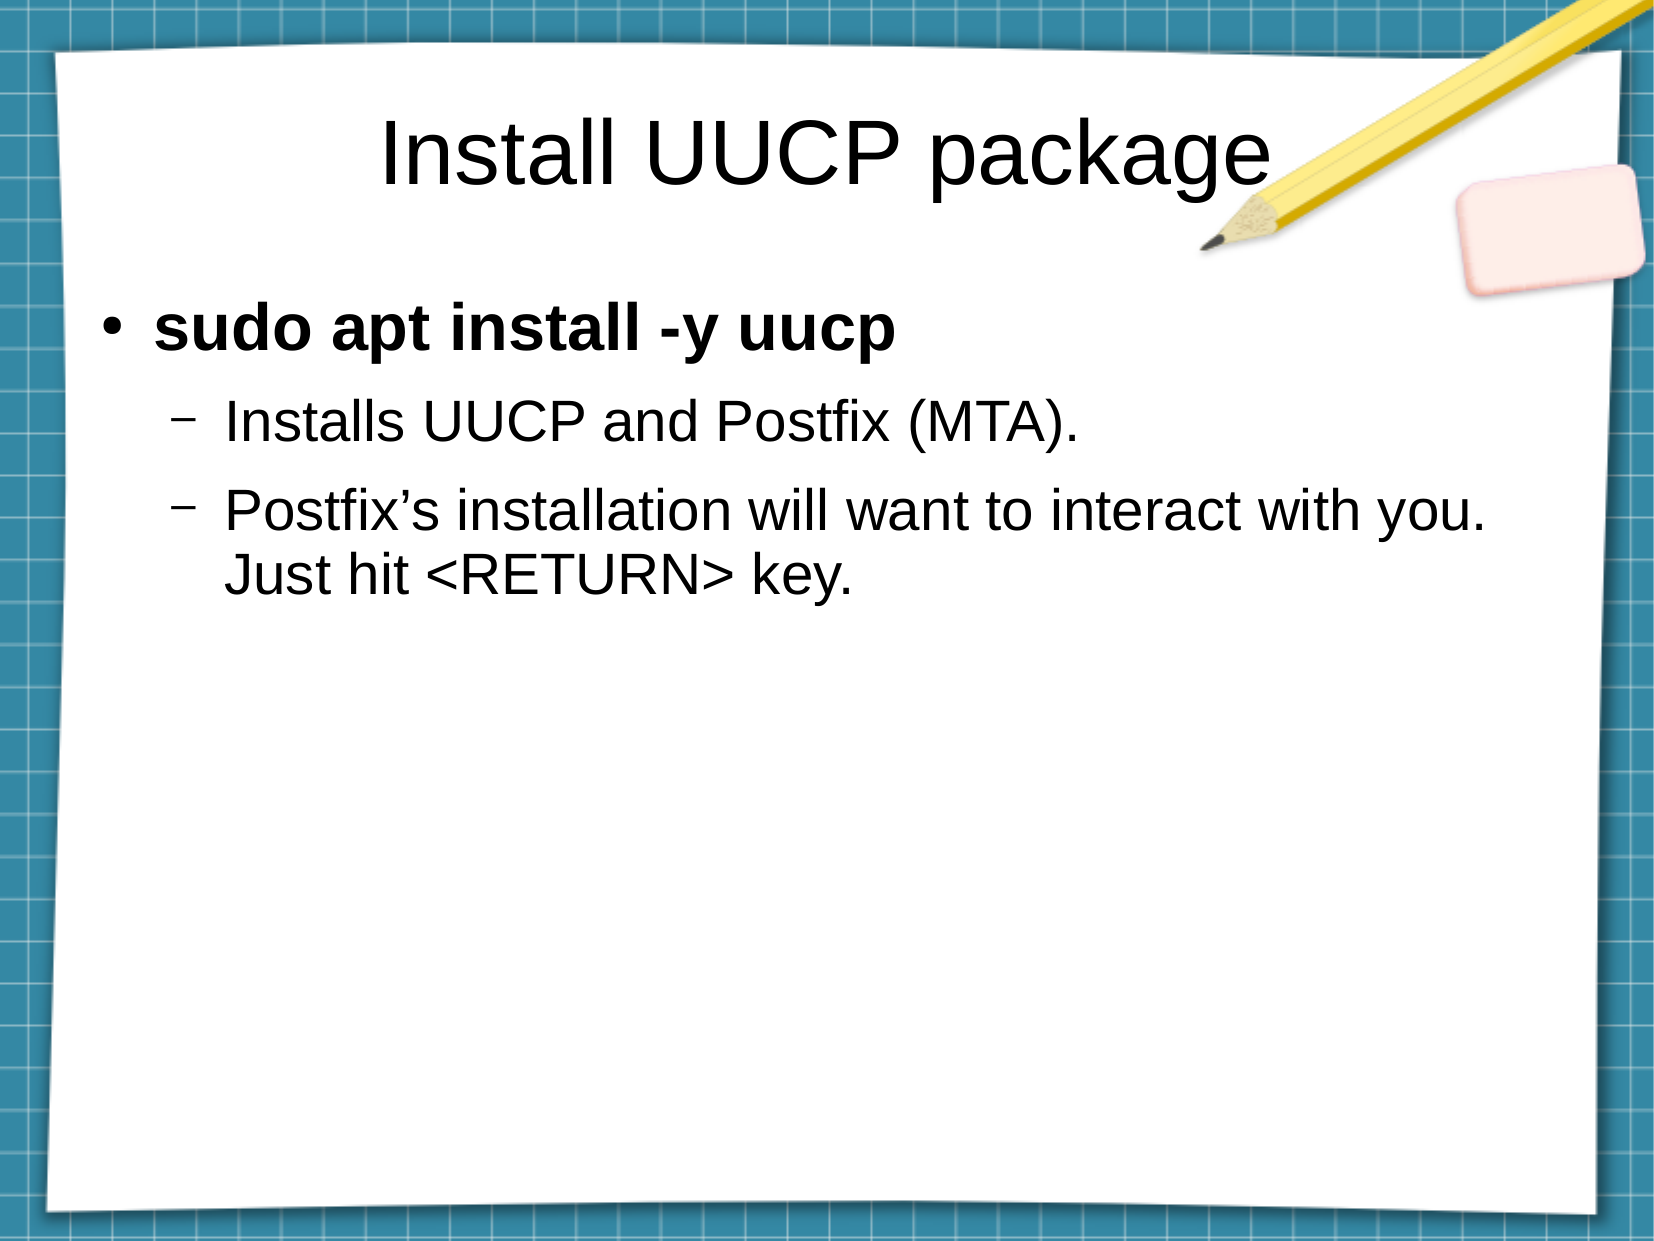

# Install UUCP package
sudo apt install -y uucp
Installs UUCP and Postfix (MTA).
Postfix’s installation will want to interact with you.
Just hit <RETURN> key.